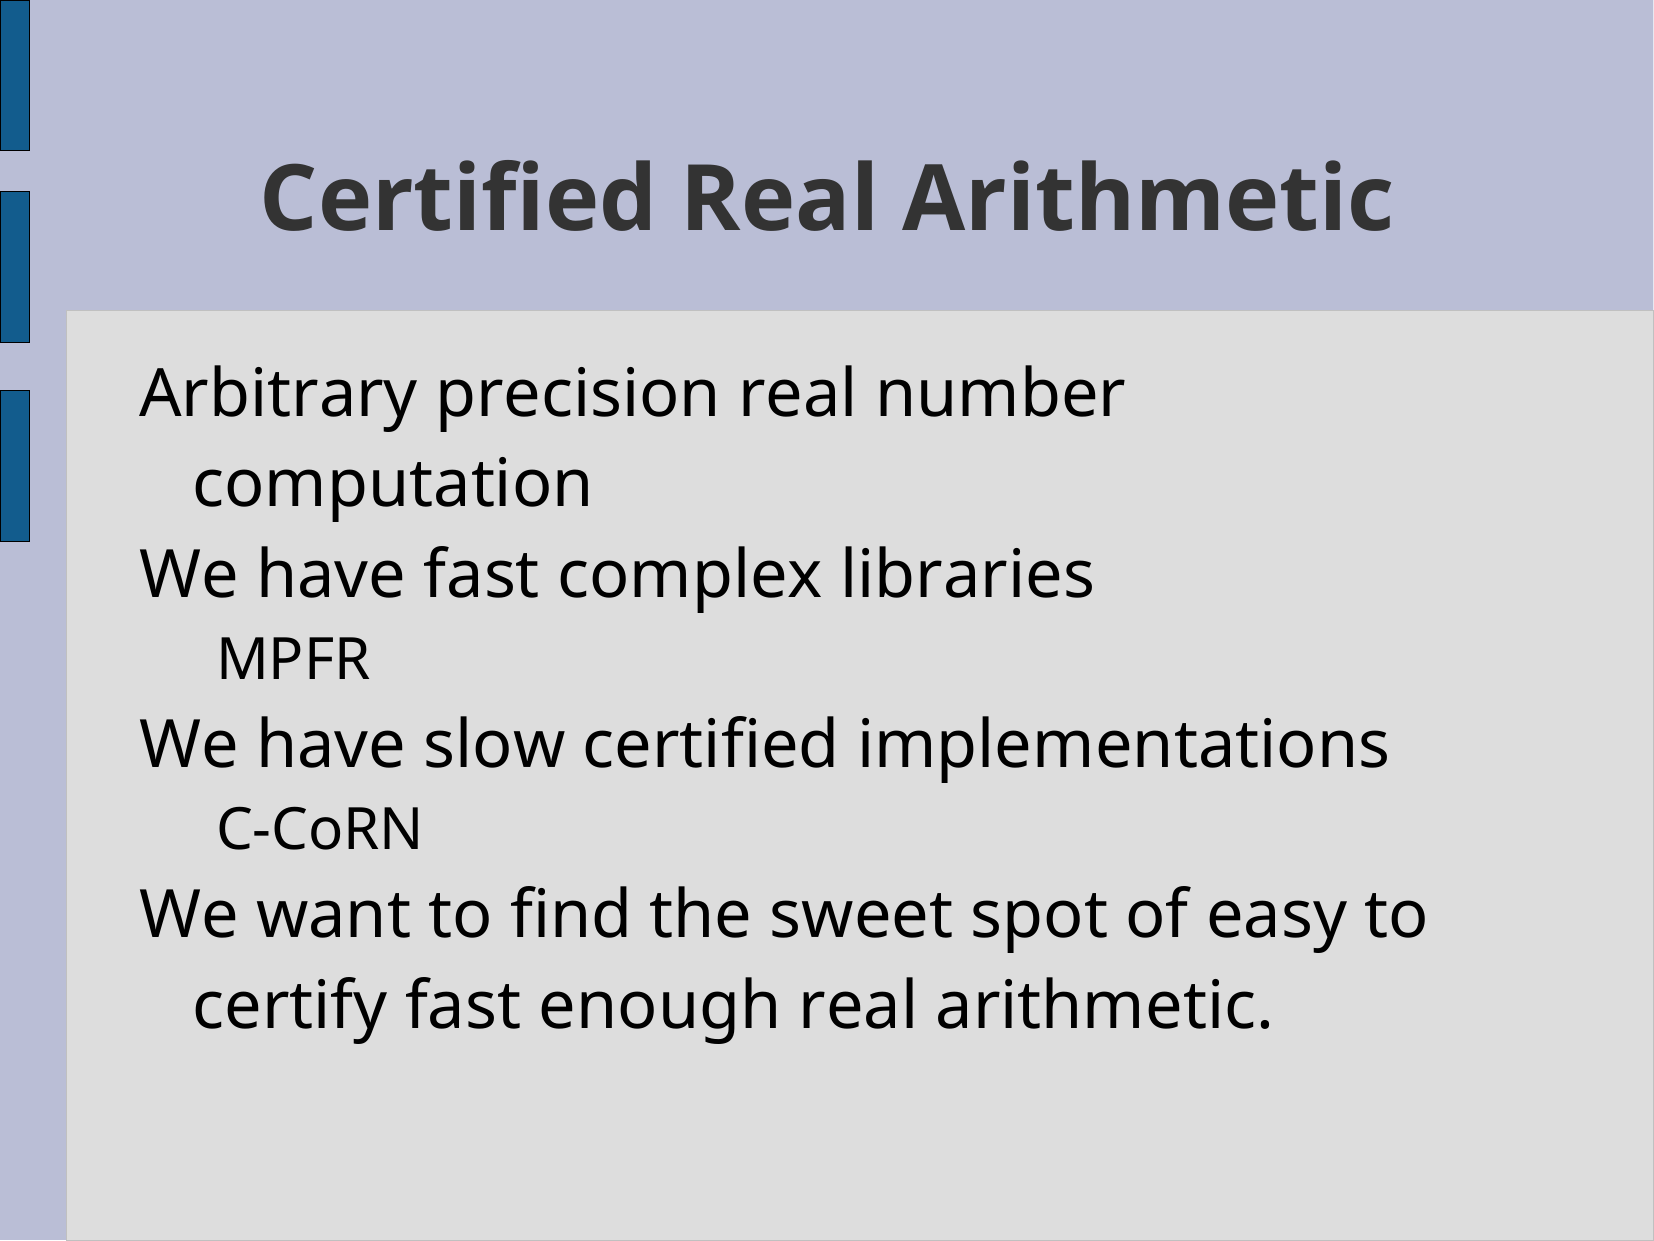

# Certified Real Arithmetic
Arbitrary precision real number computation
We have fast complex libraries
MPFR
We have slow certified implementations
C-CoRN
We want to find the sweet spot of easy to certify fast enough real arithmetic.